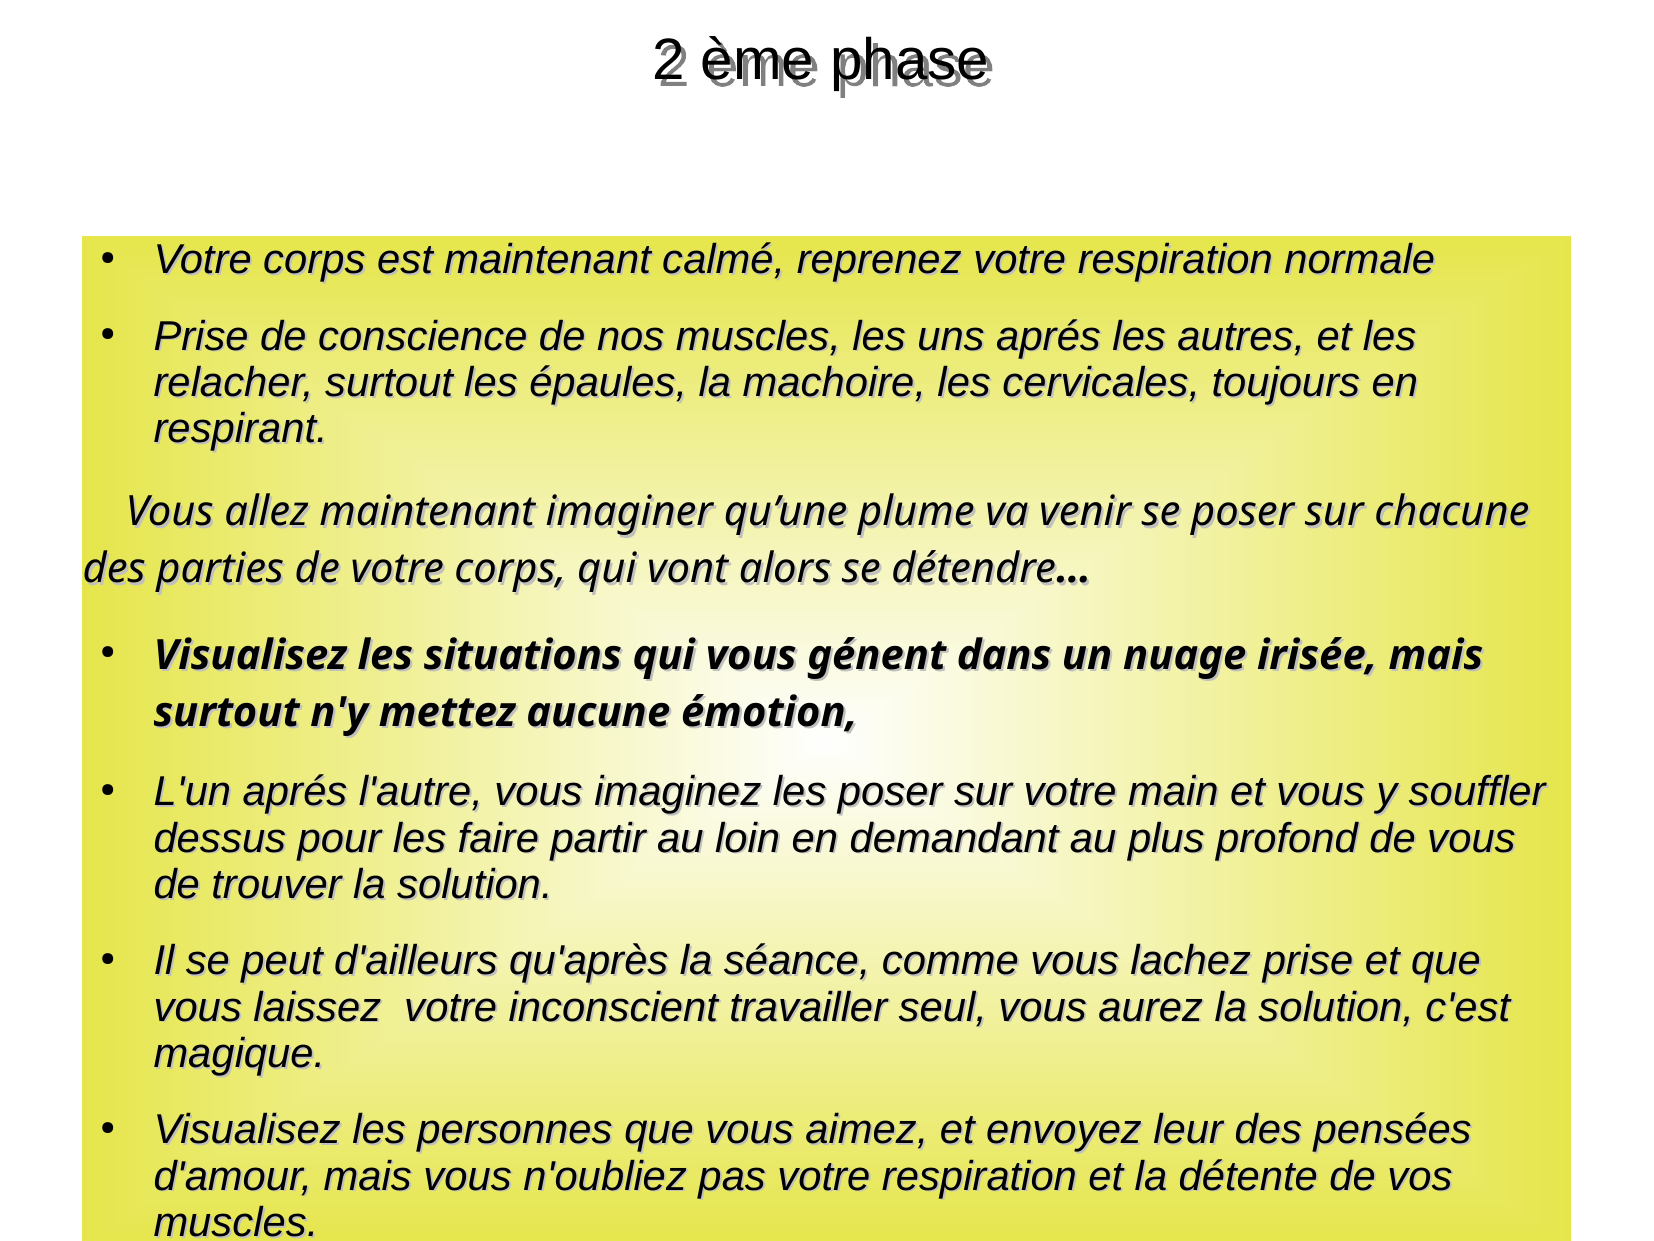

# 2 ème phase
Votre corps est maintenant calmé, reprenez votre respiration normale
Prise de conscience de nos muscles, les uns aprés les autres, et les relacher, surtout les épaules, la machoire, les cervicales, toujours en respirant.
 Vous allez maintenant imaginer qu’une plume va venir se poser sur chacune des parties de votre corps, qui vont alors se détendre…
Visualisez les situations qui vous génent dans un nuage irisée, mais surtout n'y mettez aucune émotion,
L'un aprés l'autre, vous imaginez les poser sur votre main et vous y souffler dessus pour les faire partir au loin en demandant au plus profond de vous de trouver la solution.
Il se peut d'ailleurs qu'après la séance, comme vous lachez prise et que vous laissez votre inconscient travailler seul, vous aurez la solution, c'est magique.
Visualisez les personnes que vous aimez, et envoyez leur des pensées d'amour, mais vous n'oubliez pas votre respiration et la détente de vos muscles.